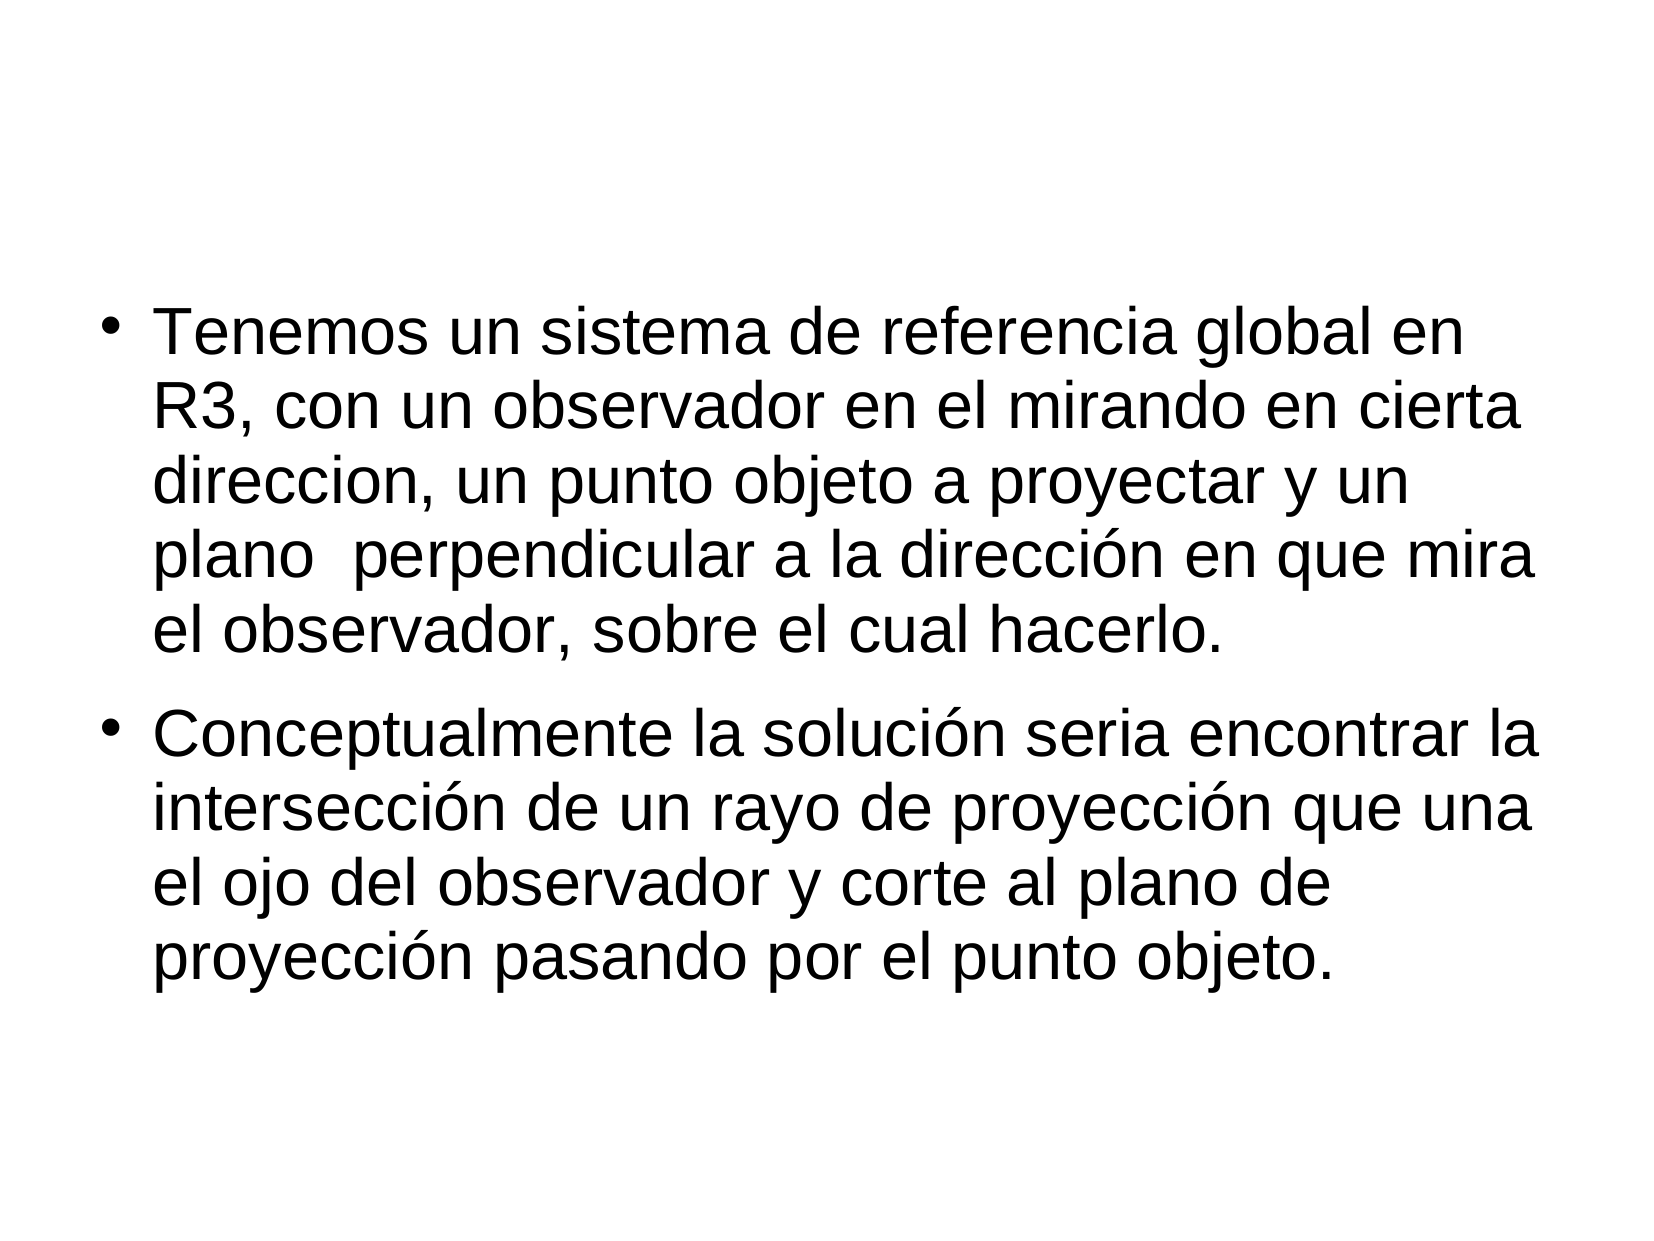

#
Tenemos un sistema de referencia global en R3, con un observador en el mirando en cierta direccion, un punto objeto a proyectar y un plano perpendicular a la dirección en que mira el observador, sobre el cual hacerlo.
Conceptualmente la solución seria encontrar la intersección de un rayo de proyección que una el ojo del observador y corte al plano de proyección pasando por el punto objeto.